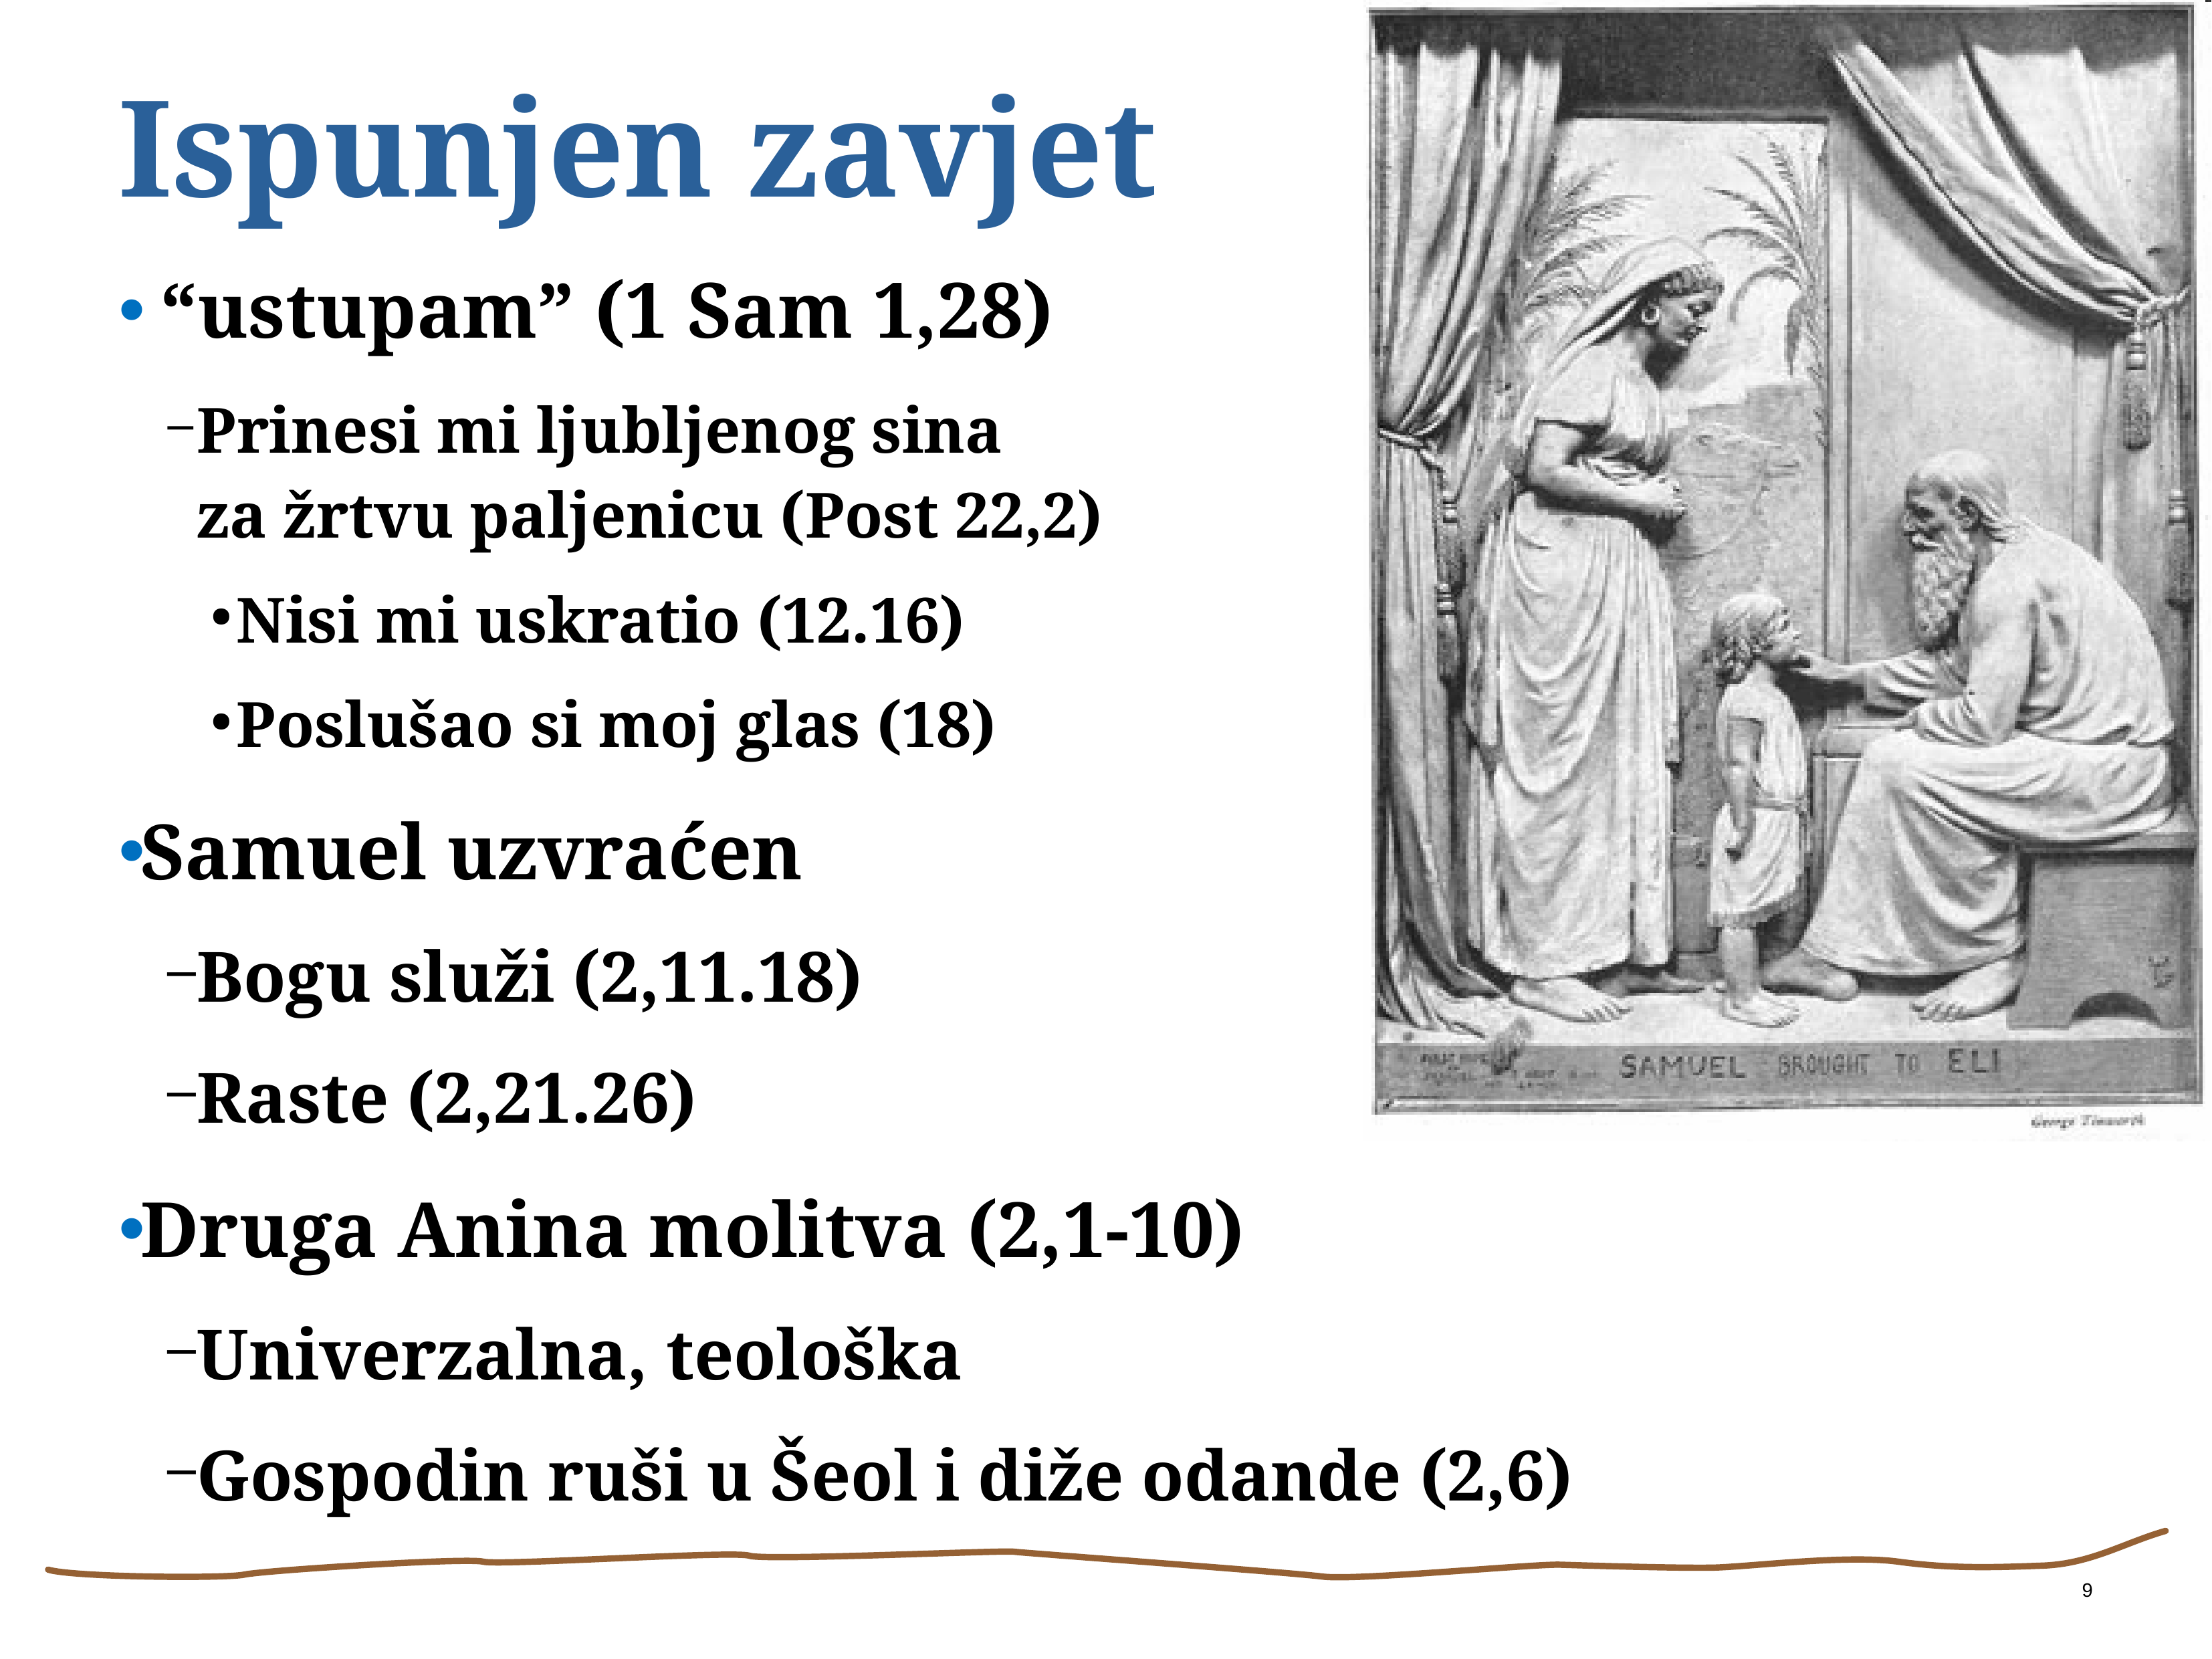

# Ispunjen zavjet
 “ustupam” (1 Sam 1,28)
Prinesi mi ljubljenog sina
za žrtvu paljenicu (Post 22,2)
Nisi mi uskratio (12.16)
Poslušao si moj glas (18)
Samuel uzvraćen
Bogu služi (2,11.18)
Raste (2,21.26)
Druga Anina molitva (2,1-10)
Univerzalna, teološka
Gospodin ruši u Šeol i diže odande (2,6)
9